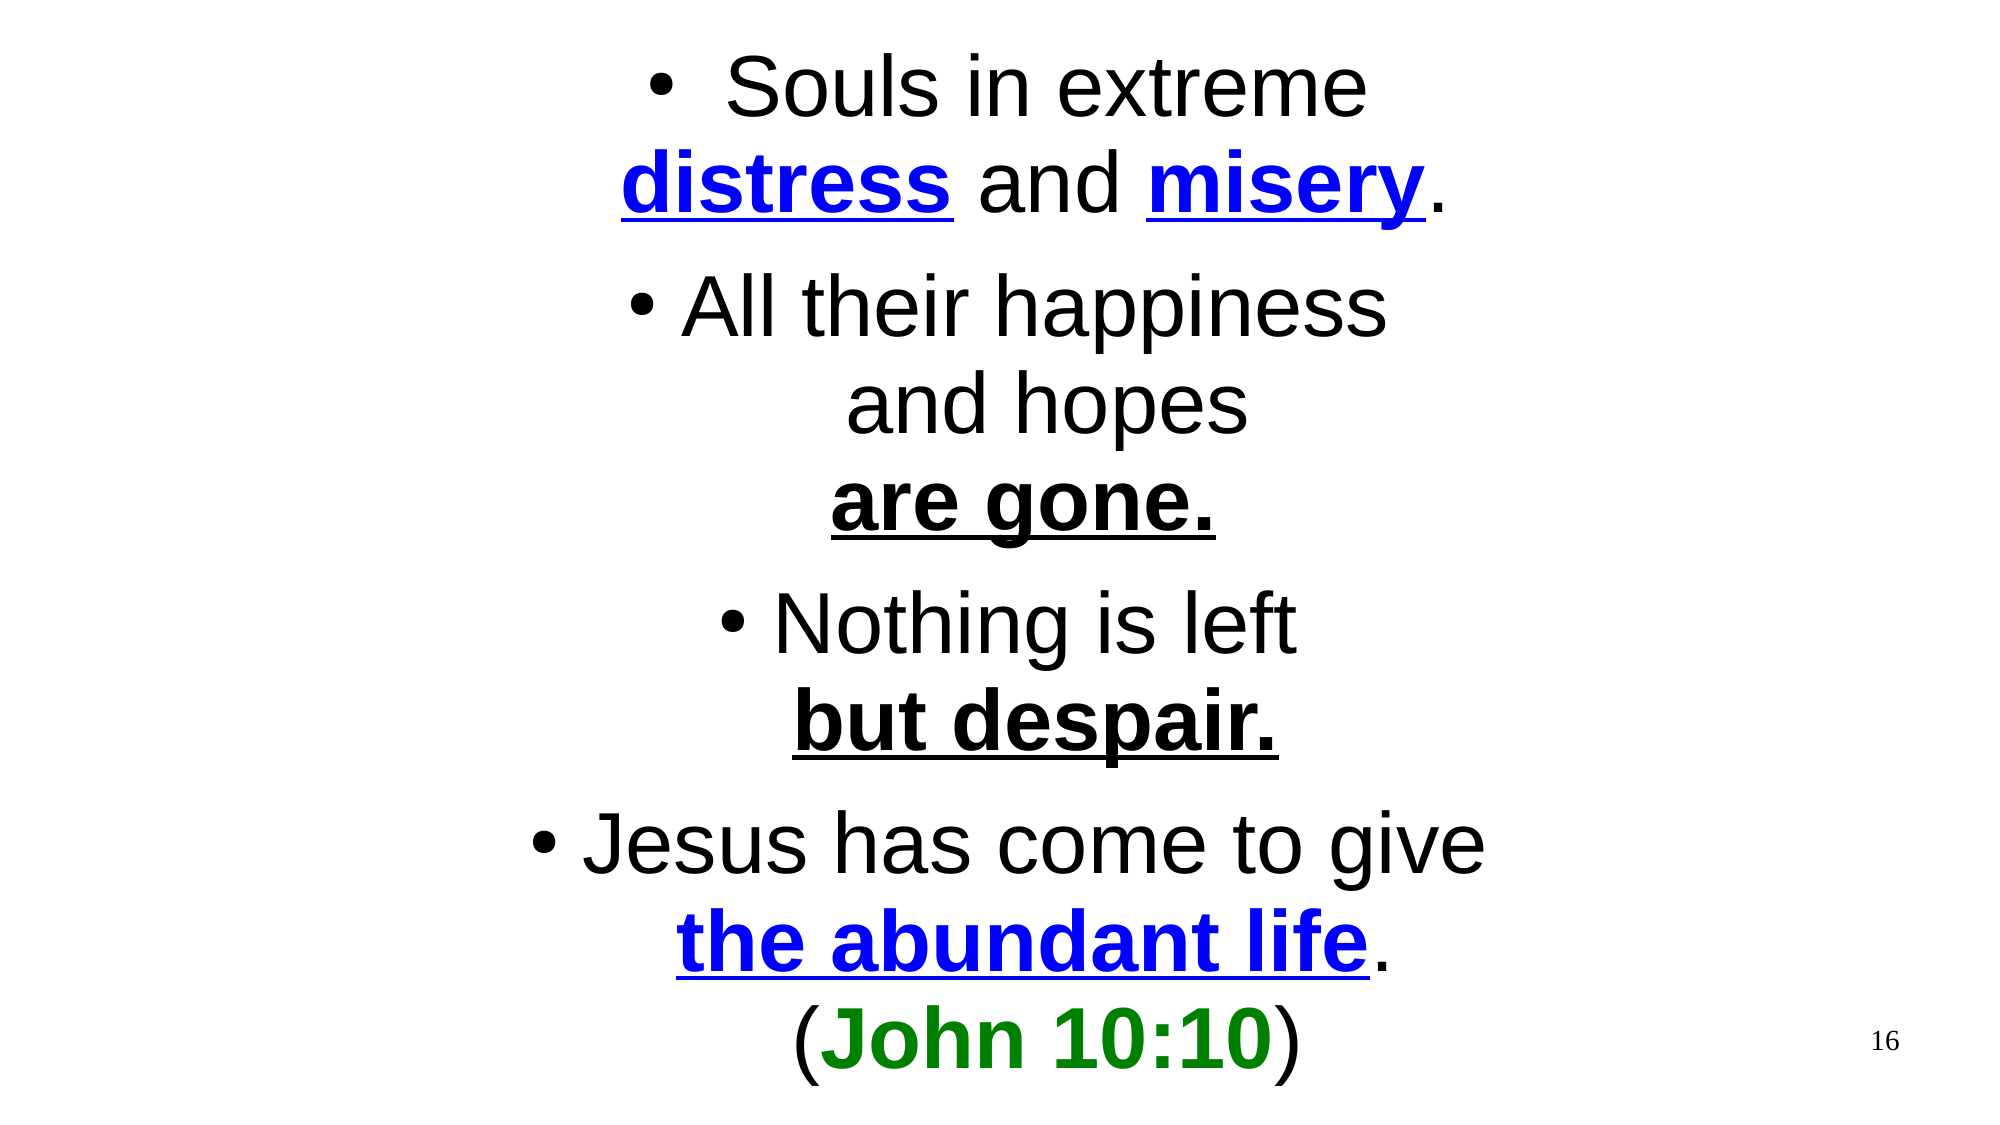

# Souls in extreme distress and misery.
All their happiness
and hopes
are gone.
Nothing is left
but despair.
Jesus has come to give
the abundant life.
(John 10:10)
16